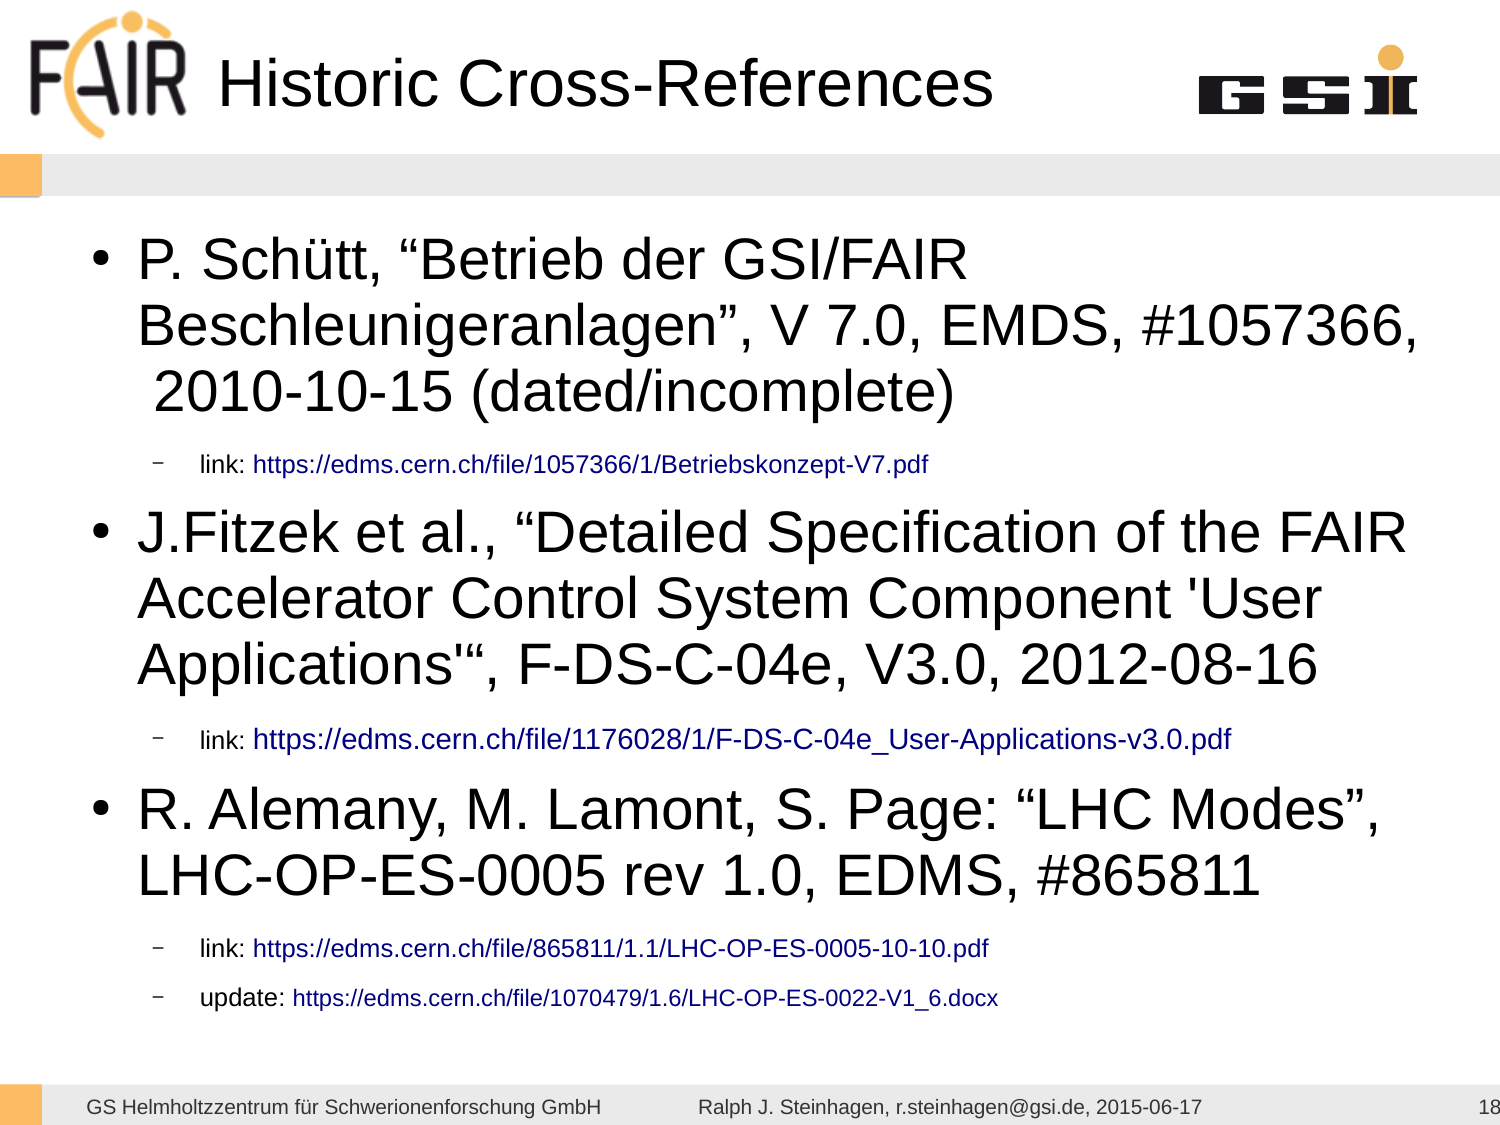

# Historic Cross-References
P. Schütt, “Betrieb der GSI/FAIR Beschleunigeranlagen”, V 7.0, EMDS, #1057366, 2010-10-15 (dated/incomplete)
link: https://edms.cern.ch/file/1057366/1/Betriebskonzept-V7.pdf
J.Fitzek et al., “Detailed Specification of the FAIR Accelerator Control System Component 'User Applications'“, F-DS-C-04e, V3.0, 2012-08-16
link: https://edms.cern.ch/file/1176028/1/F-DS-C-04e_User-Applications-v3.0.pdf
R. Alemany, M. Lamont, S. Page: “LHC Modes”, LHC-OP-ES-0005 rev 1.0, EDMS, #865811
link: https://edms.cern.ch/file/865811/1.1/LHC-OP-ES-0005-10-10.pdf
update: https://edms.cern.ch/file/1070479/1.6/LHC-OP-ES-0022-V1_6.docx